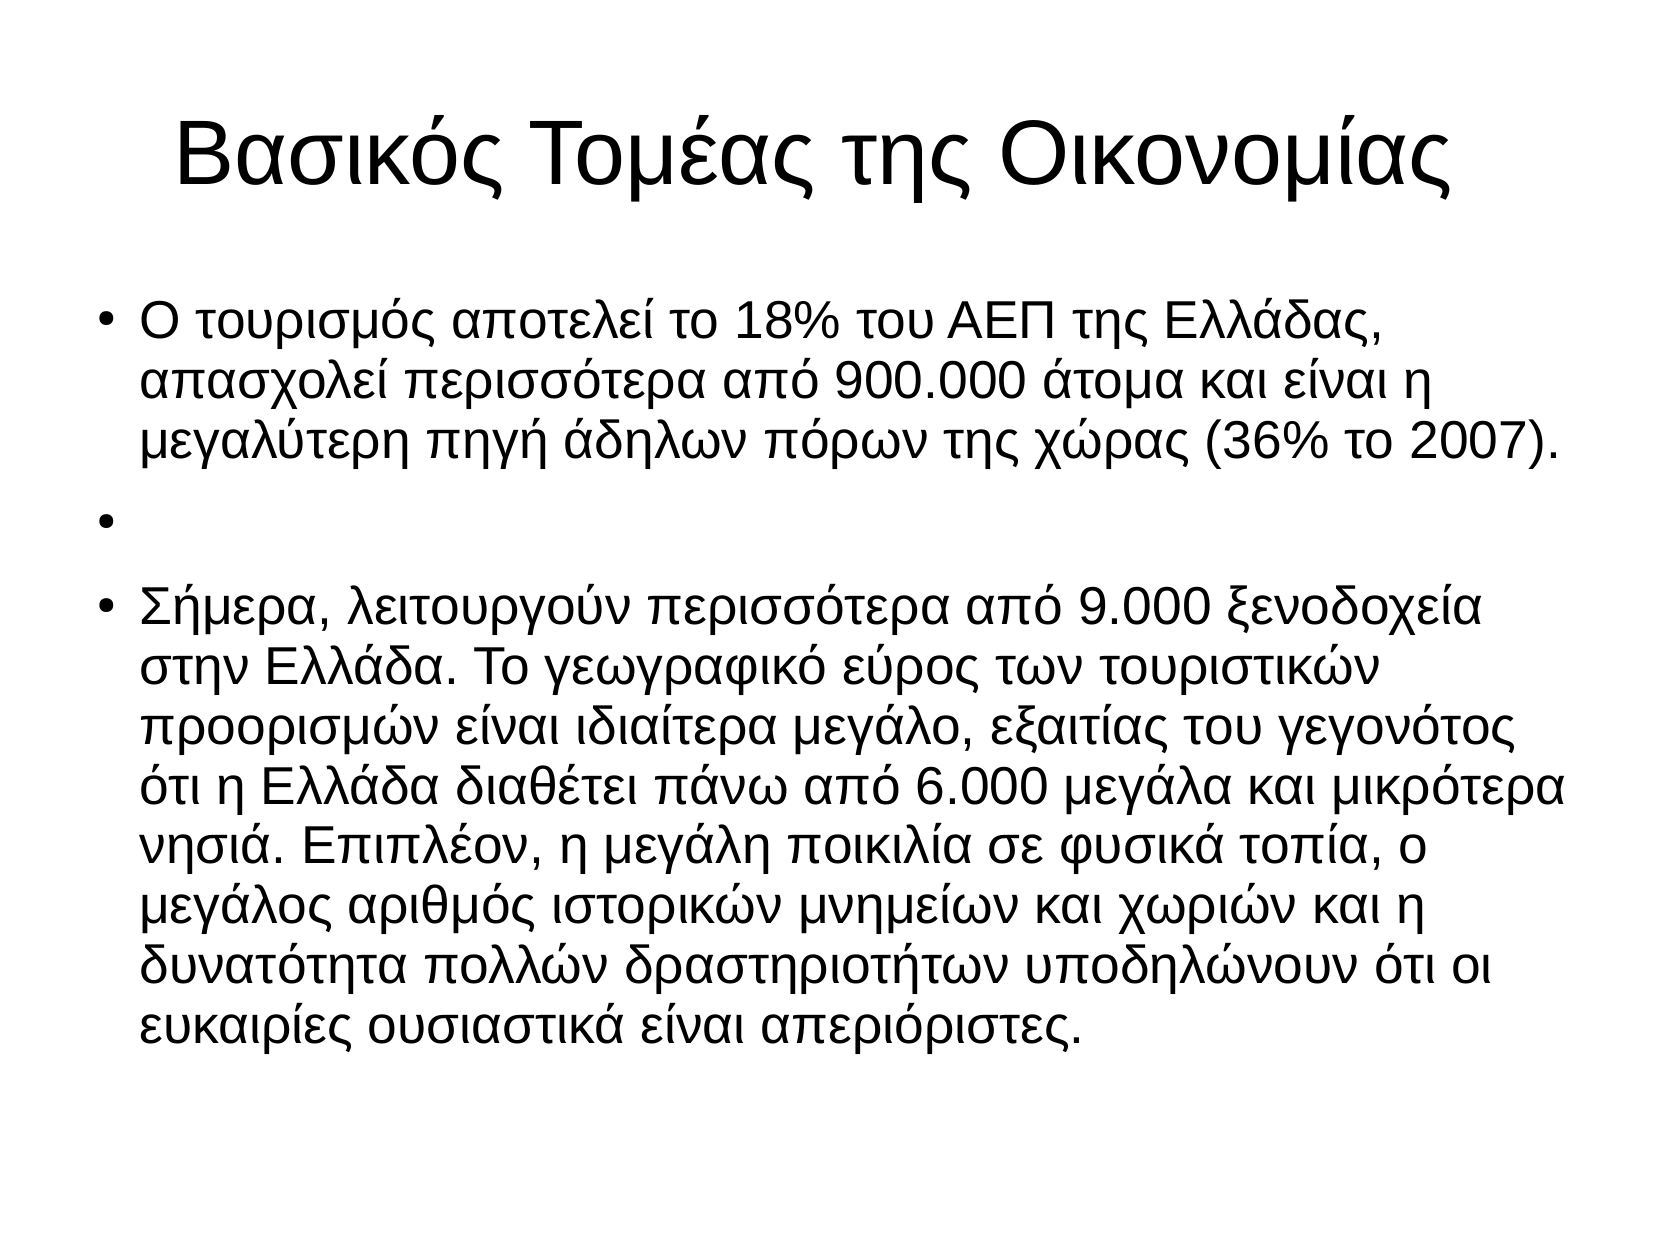

# Βασικός Τομέας της Οικονομίας
Ο τουρισμός αποτελεί το 18% του ΑΕΠ της Ελλάδας, απασχολεί περισσότερα από 900.000 άτομα και είναι η μεγαλύτερη πηγή άδηλων πόρων της χώρας (36% το 2007).
Σήμερα, λειτουργούν περισσότερα από 9.000 ξενοδοχεία στην Ελλάδα. Το γεωγραφικό εύρος των τουριστικών προορισμών είναι ιδιαίτερα μεγάλο, εξαιτίας του γεγονότος ότι η Ελλάδα διαθέτει πάνω από 6.000 μεγάλα και μικρότερα νησιά. Επιπλέον, η μεγάλη ποικιλία σε φυσικά τοπία, ο μεγάλος αριθμός ιστορικών μνημείων και χωριών και η δυνατότητα πολλών δραστηριοτήτων υποδηλώνουν ότι οι ευκαιρίες ουσιαστικά είναι απεριόριστες.